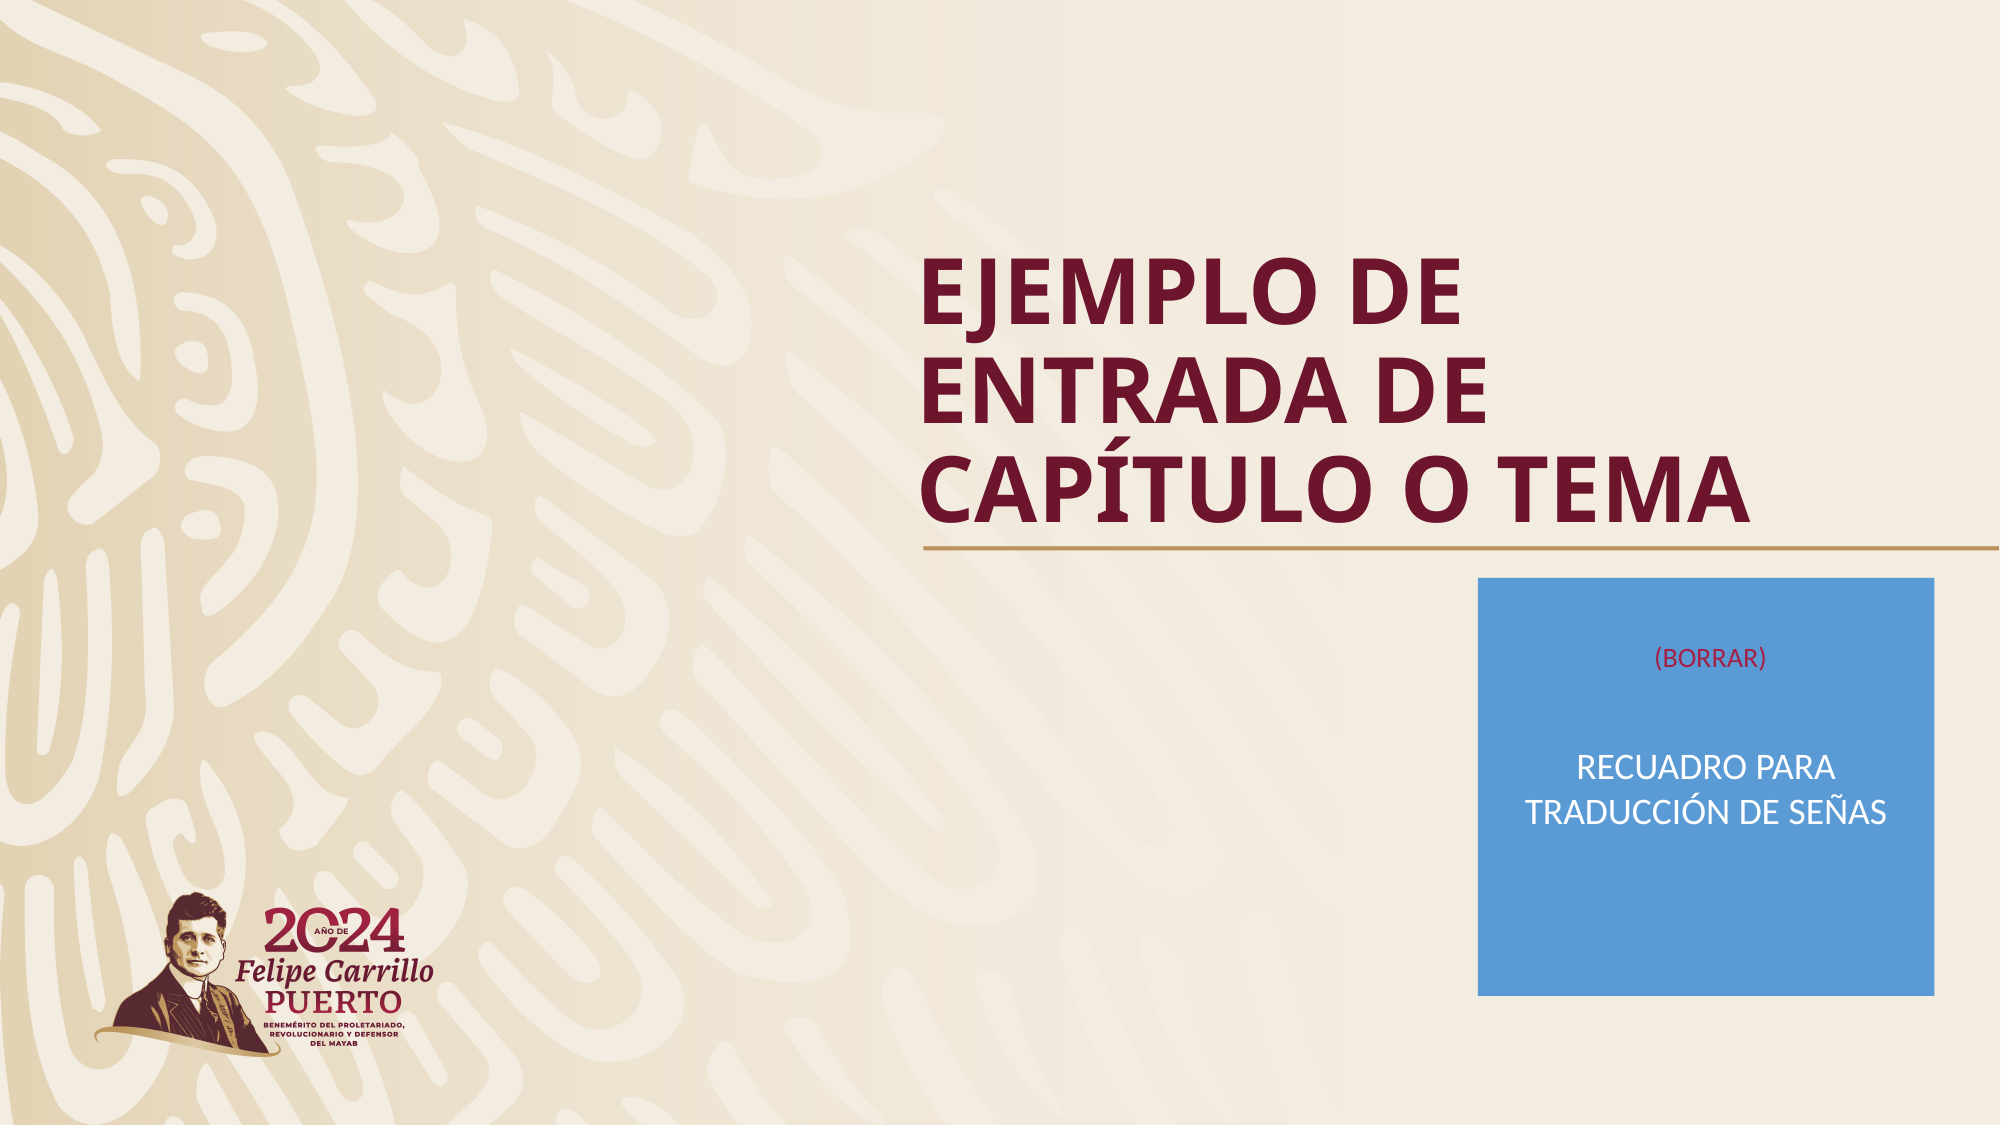

# EJEMPLO DE ENTRADA DE CAPÍTULO O TEMA
RECUADRO PARA TRADUCCIÓN DE SEÑAS
(BORRAR)